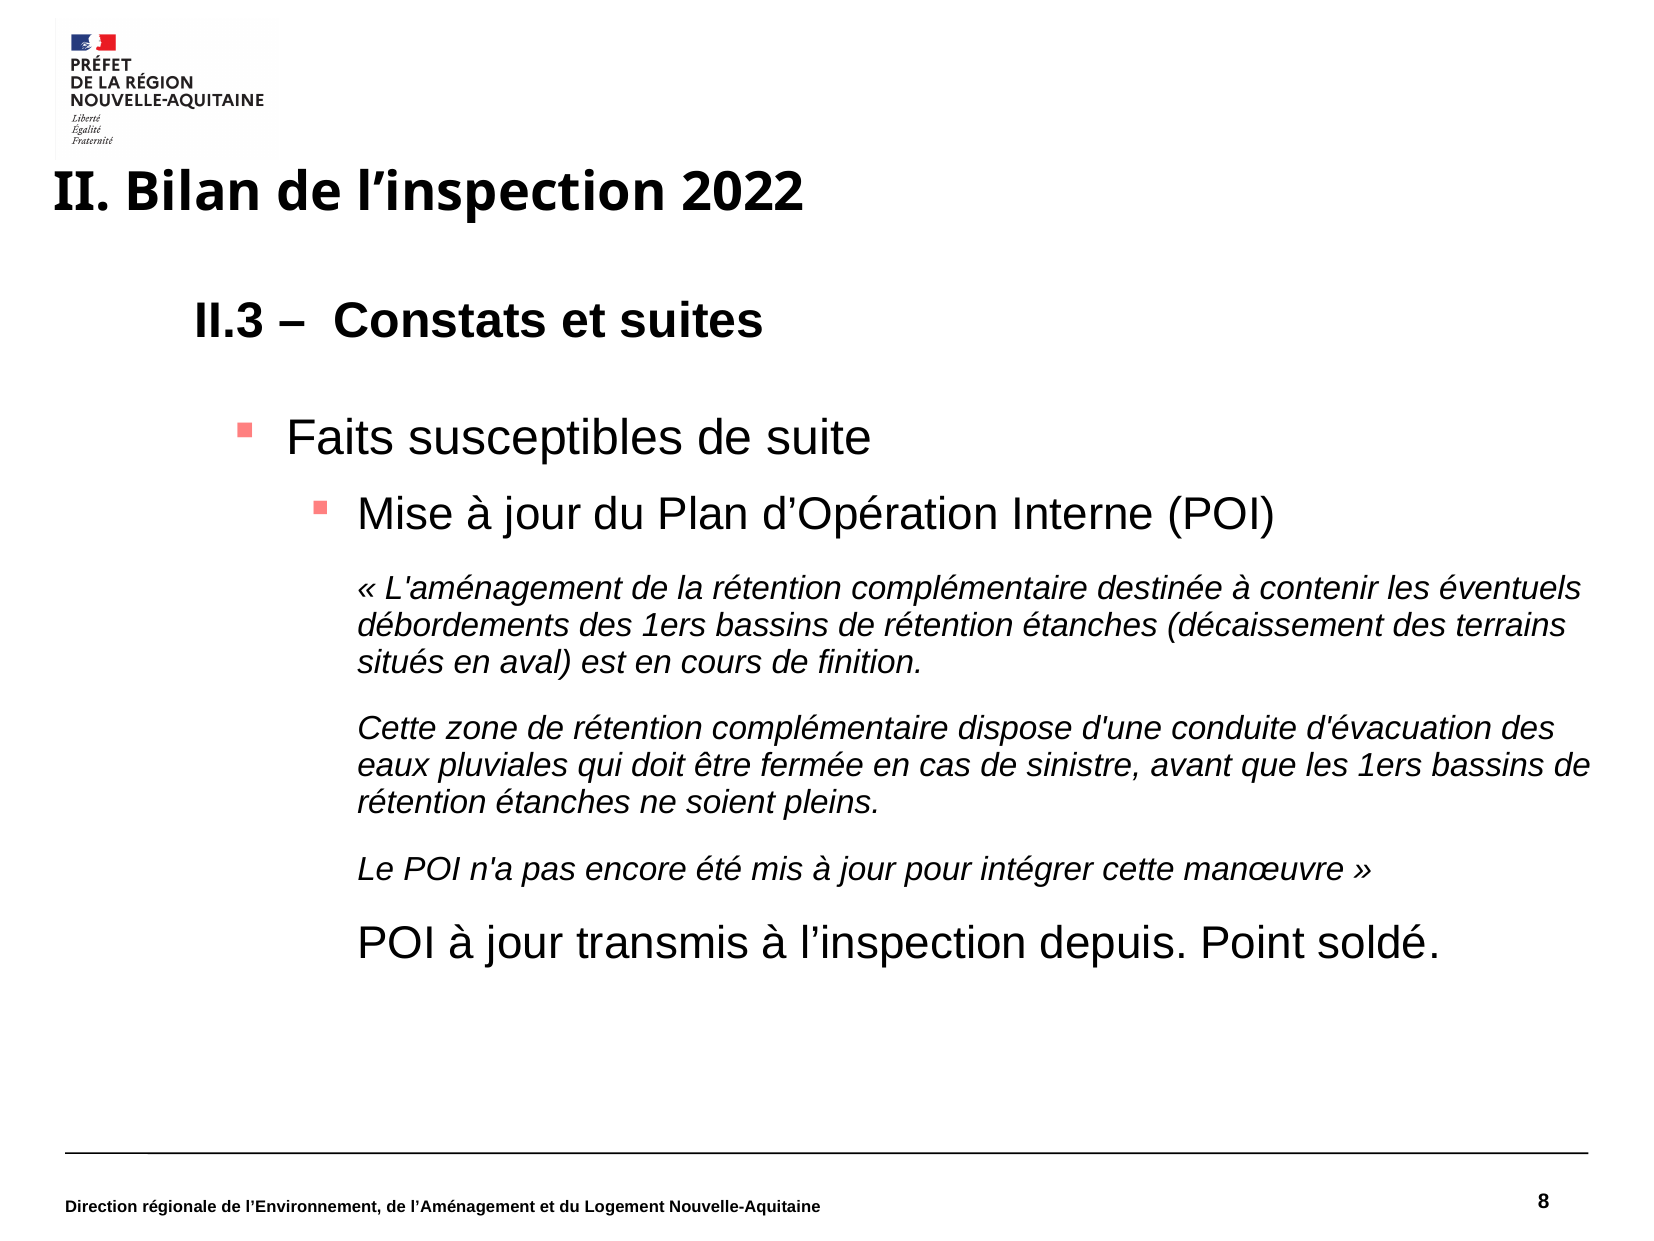

II. Bilan de l’inspection 2022
# II.3 – Constats et suites
Faits susceptibles de suite
Mise à jour du Plan d’Opération Interne (POI)
« L'aménagement de la rétention complémentaire destinée à contenir les éventuels débordements des 1ers bassins de rétention étanches (décaissement des terrains situés en aval) est en cours de finition.
Cette zone de rétention complémentaire dispose d'une conduite d'évacuation des eaux pluviales qui doit être fermée en cas de sinistre, avant que les 1ers bassins de rétention étanches ne soient pleins.
Le POI n'a pas encore été mis à jour pour intégrer cette manœuvre »
POI à jour transmis à l’inspection depuis. Point soldé.